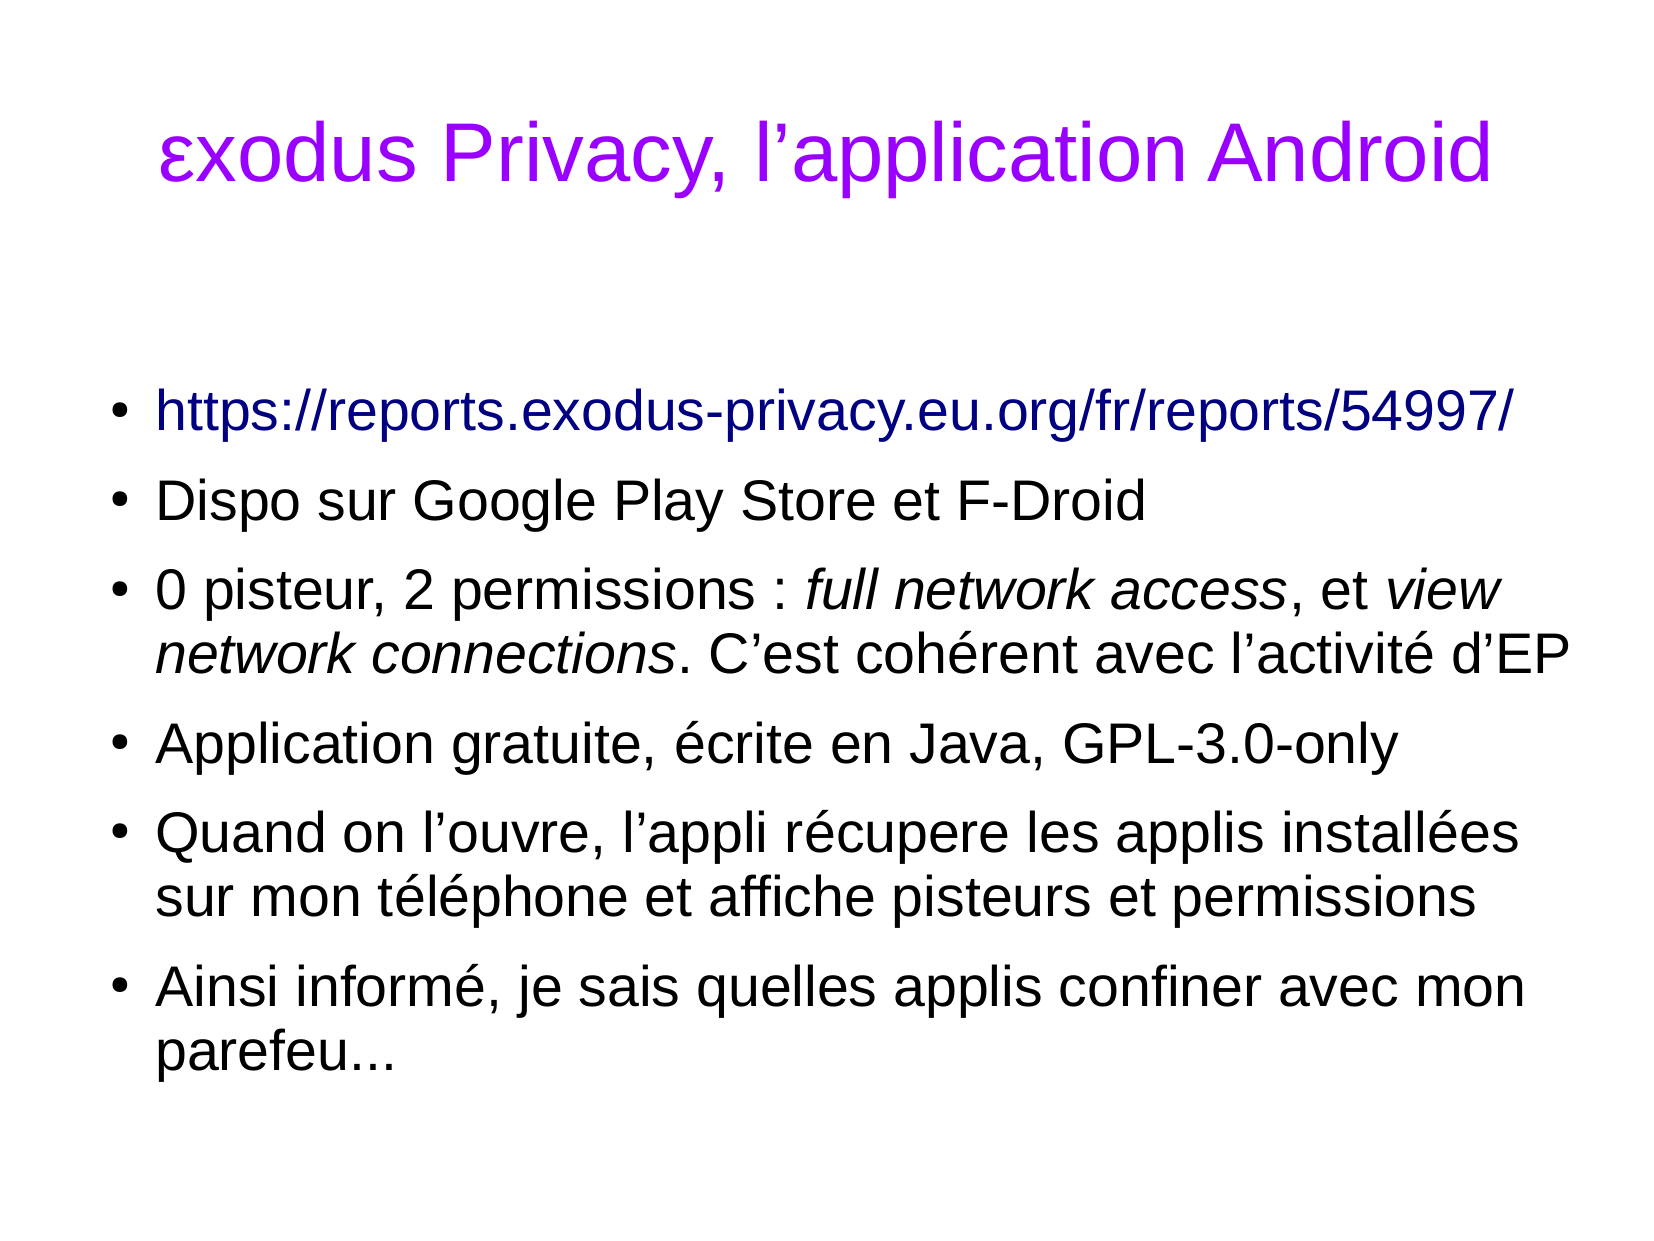

# εxodus Privacy, l’application Android
https://reports.exodus-privacy.eu.org/fr/reports/54997/
Dispo sur Google Play Store et F-Droid
0 pisteur, 2 permissions : full network access, et view network connections. C’est cohérent avec l’activité d’EP
Application gratuite, écrite en Java, GPL-3.0-only
Quand on l’ouvre, l’appli récupere les applis installées sur mon téléphone et affiche pisteurs et permissions
Ainsi informé, je sais quelles applis confiner avec mon parefeu...